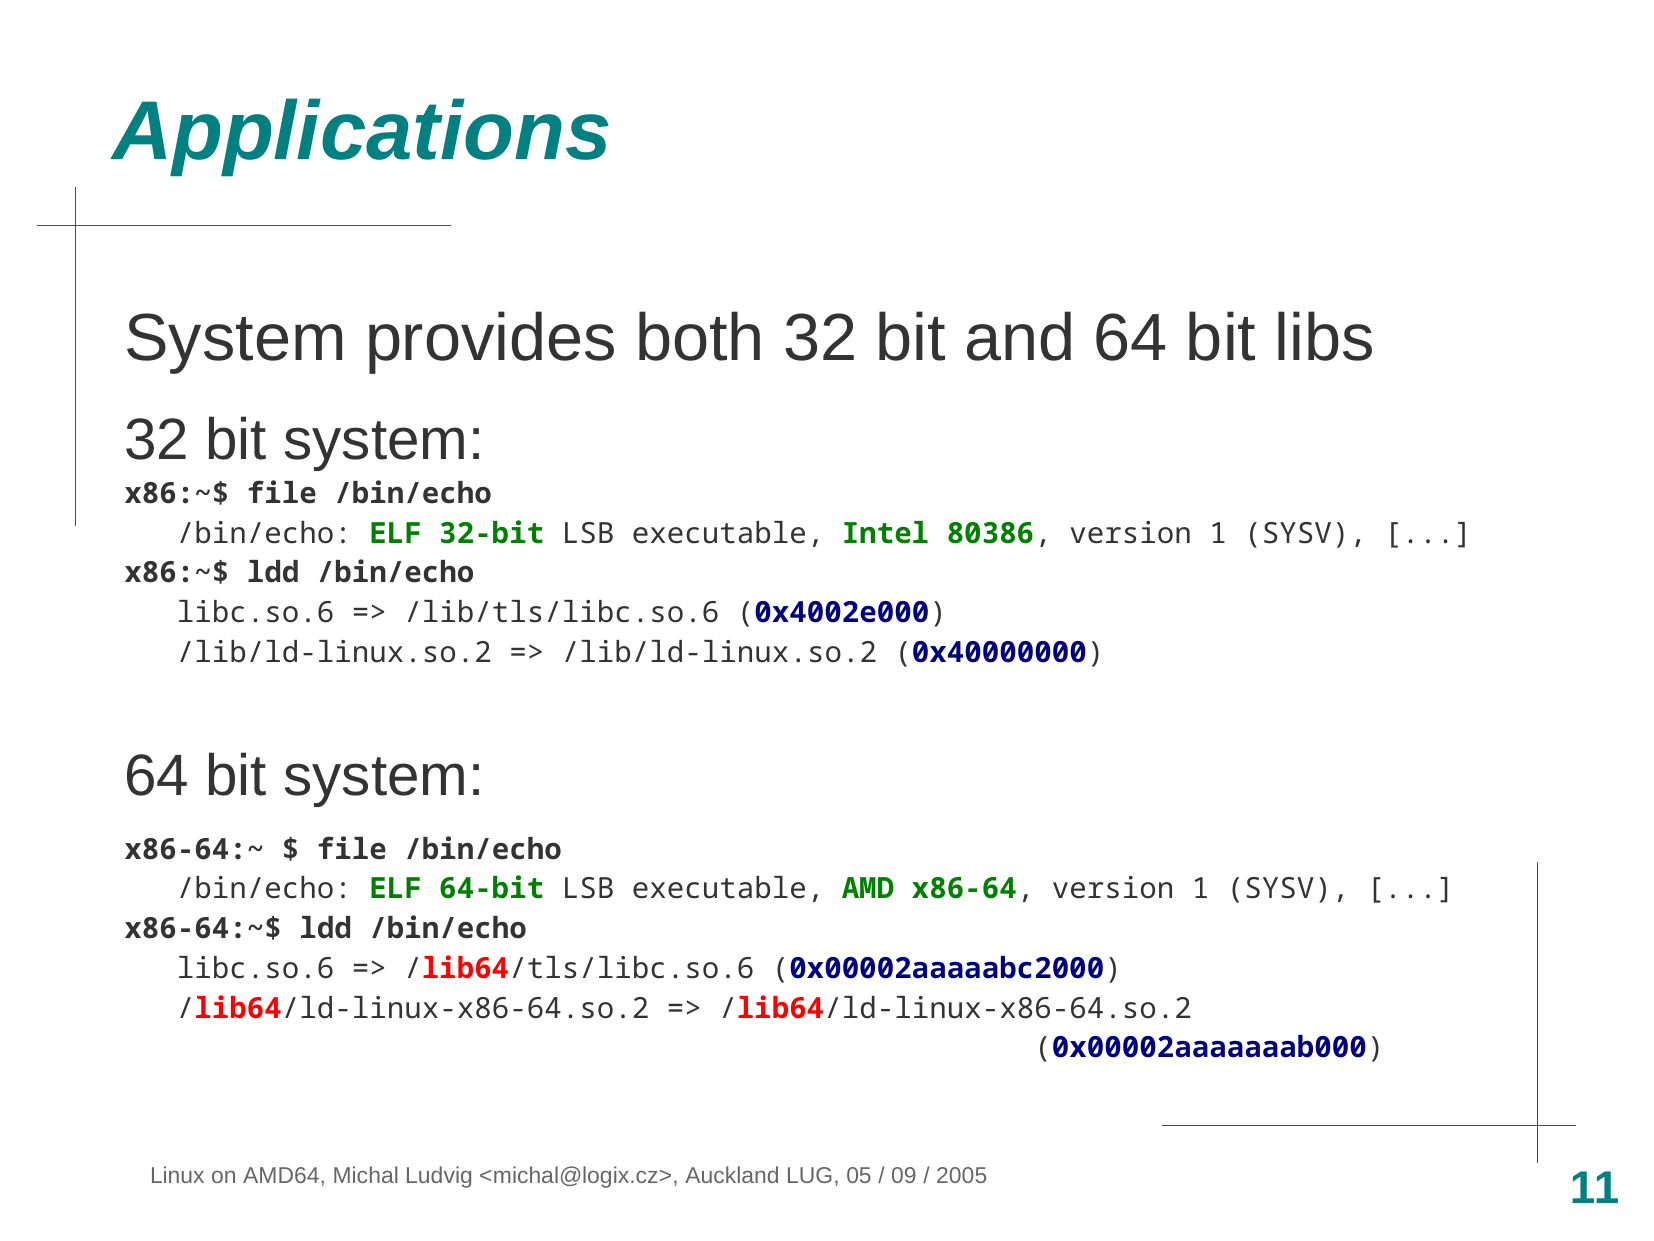

# Applications
System provides both 32 bit and 64 bit libs
32 bit system:
x86:~$ file /bin/echo
 /bin/echo: ELF 32-bit LSB executable, Intel 80386, version 1 (SYSV), [...]
x86:~$ ldd /bin/echo
 libc.so.6 => /lib/tls/libc.so.6 (0x4002e000)
 /lib/ld-linux.so.2 => /lib/ld-linux.so.2 (0x40000000)
64 bit system:
x86-64:~ $ file /bin/echo
 /bin/echo: ELF 64-bit LSB executable, AMD x86-64, version 1 (SYSV), [...]
x86-64:~$ ldd /bin/echo
 libc.so.6 => /lib64/tls/libc.so.6 (0x00002aaaaabc2000)
 /lib64/ld-linux-x86-64.so.2 => /lib64/ld-linux-x86-64.so.2
 (0x00002aaaaaaab000)